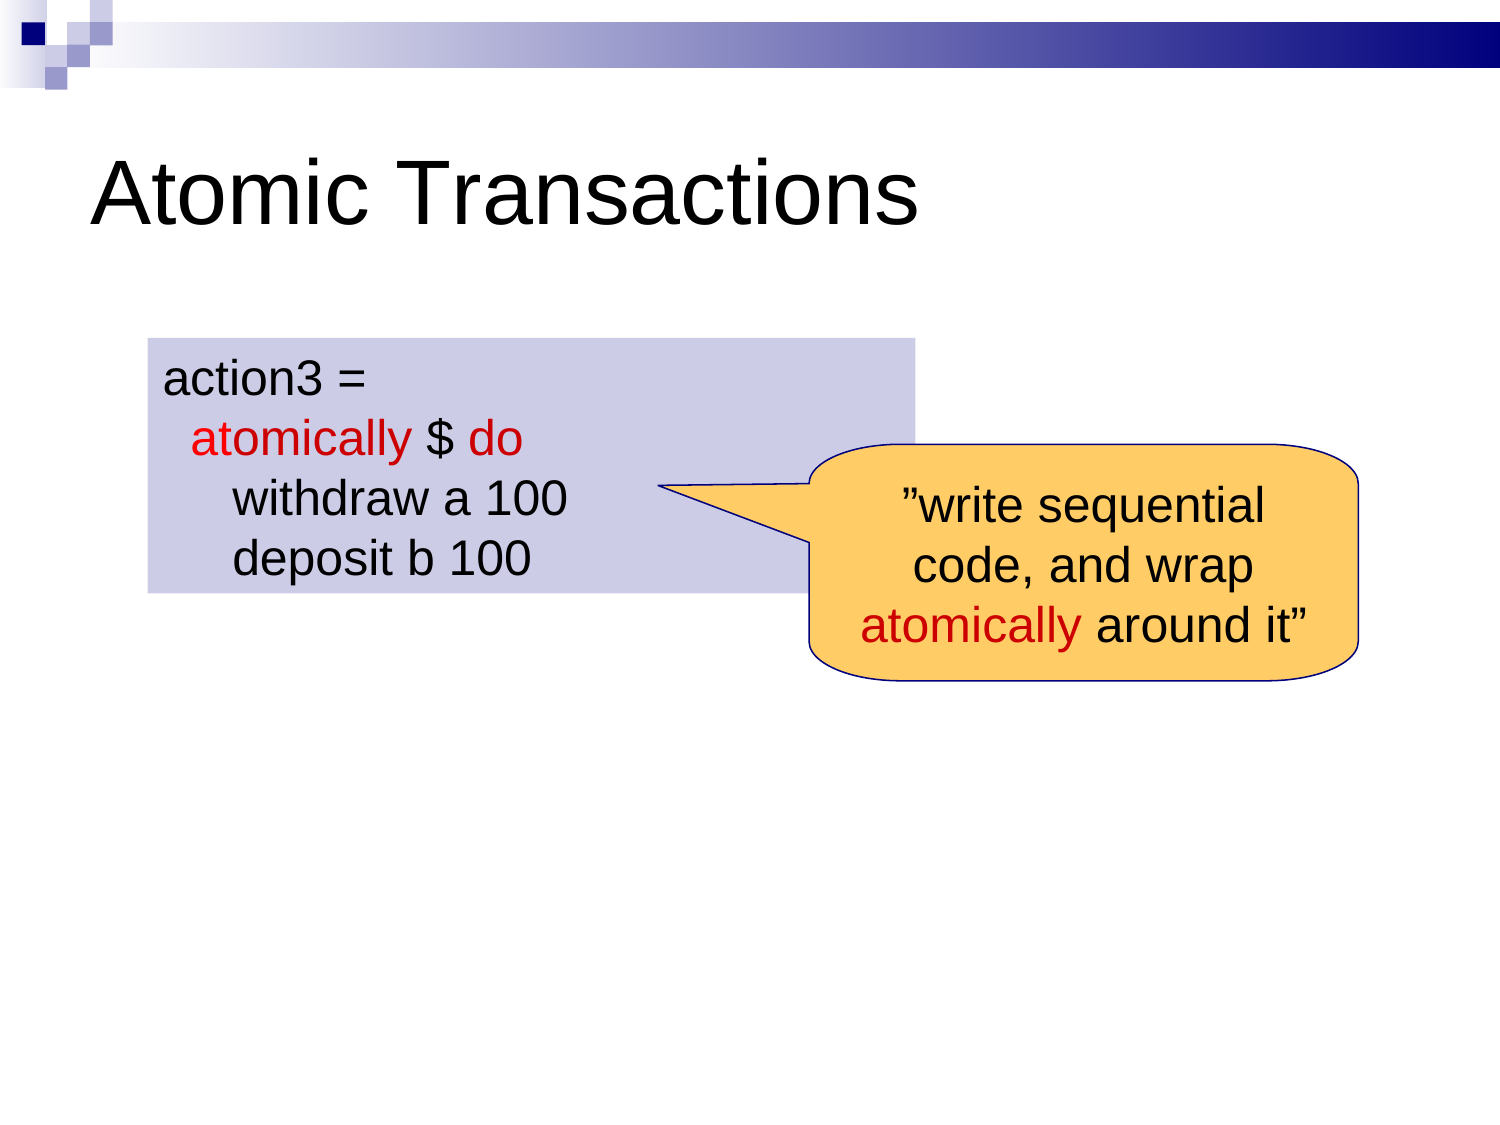

# Atomic Transactions
action3 =
 atomically $ do
 withdraw a 100
 deposit b 100
”write sequential code, and wrap atomically around it”